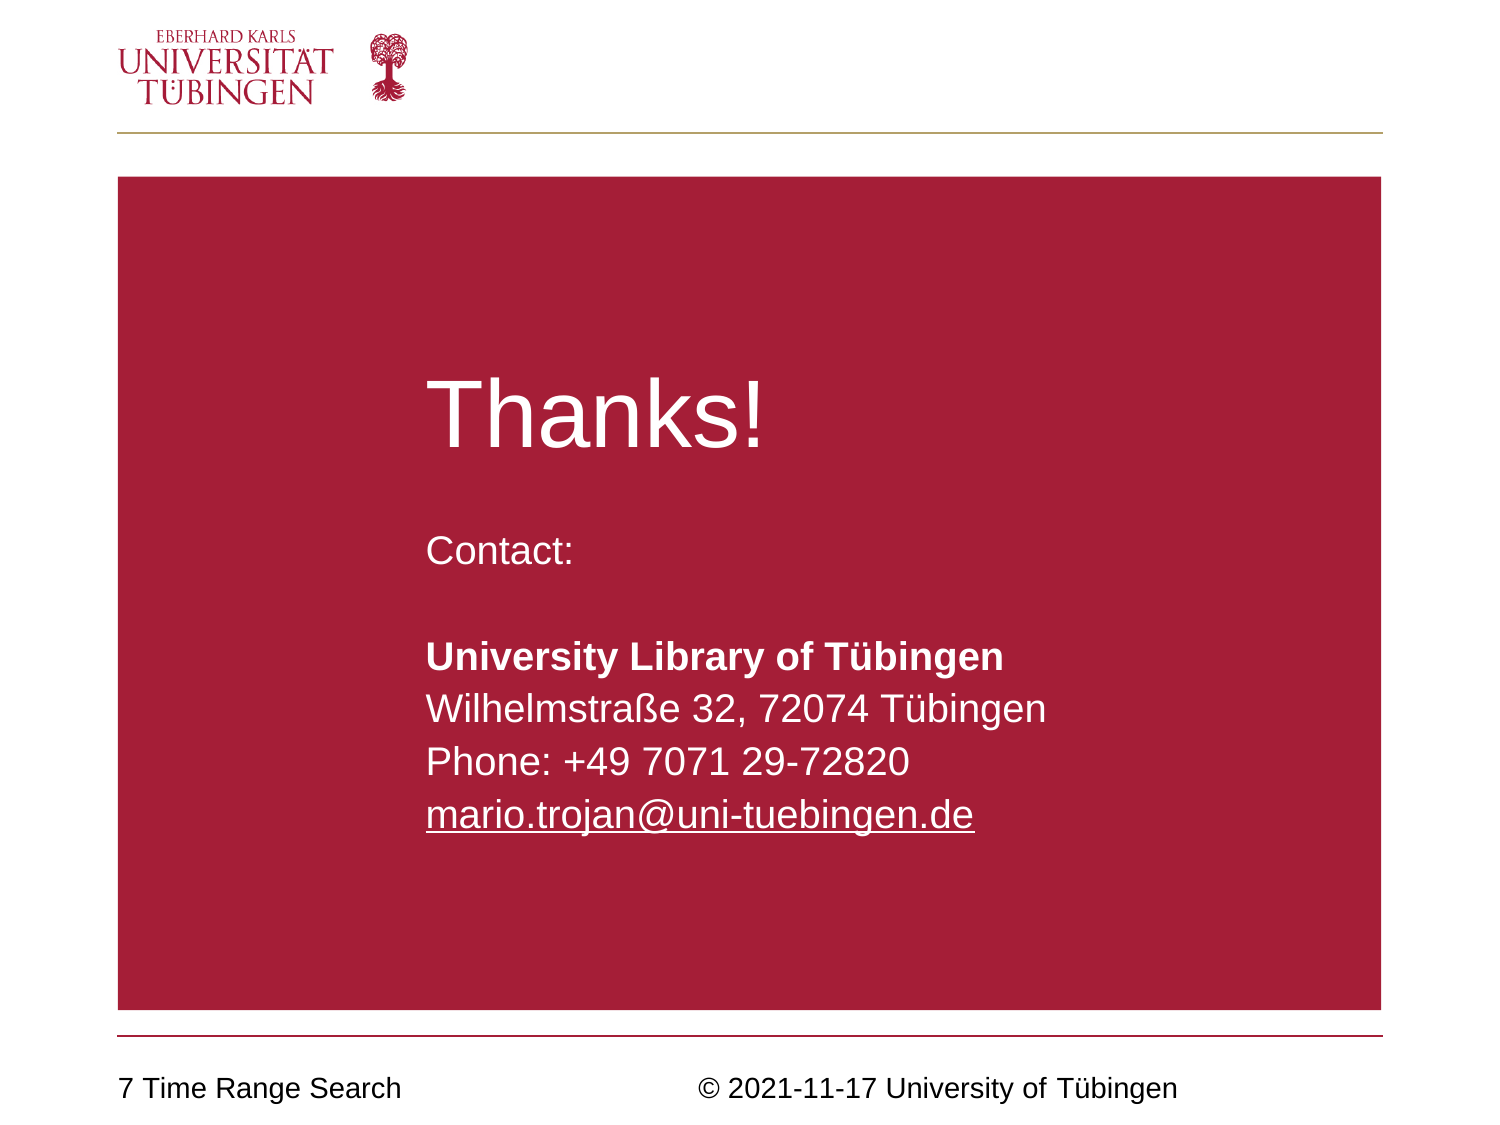

# Thanks!
Contact:
University Library of Tübingen
Wilhelmstraße 32, 72074 Tübingen
Phone: +49 7071 29-72820
mario.trojan@uni-tuebingen.de
7